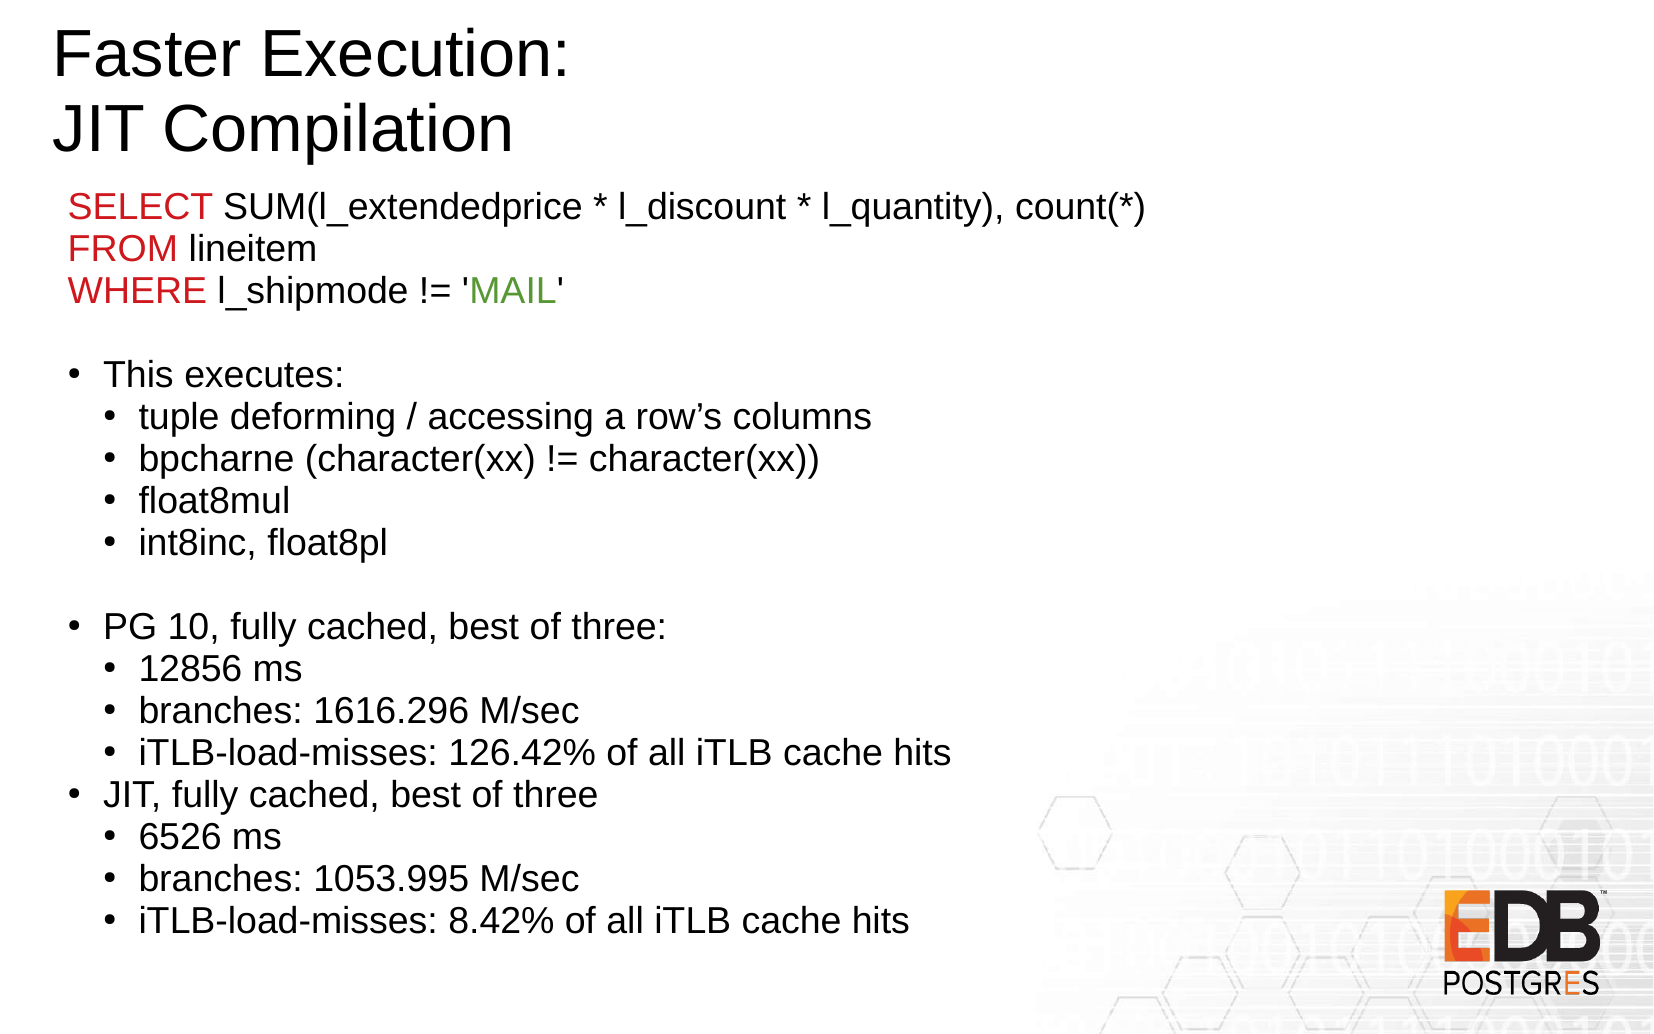

# Faster Execution: JIT Compilation
SELECT SUM(l_extendedprice * l_discount * l_quantity), count(*)
FROM lineitem
WHERE l_shipmode != 'MAIL'
This executes:
tuple deforming / accessing a row’s columns
bpcharne (character(xx) != character(xx))
float8mul
int8inc, float8pl
PG 10, fully cached, best of three:
12856 ms
branches: 1616.296 M/sec
iTLB-load-misses: 126.42% of all iTLB cache hits
JIT, fully cached, best of three
6526 ms
branches: 1053.995 M/sec
iTLB-load-misses: 8.42% of all iTLB cache hits